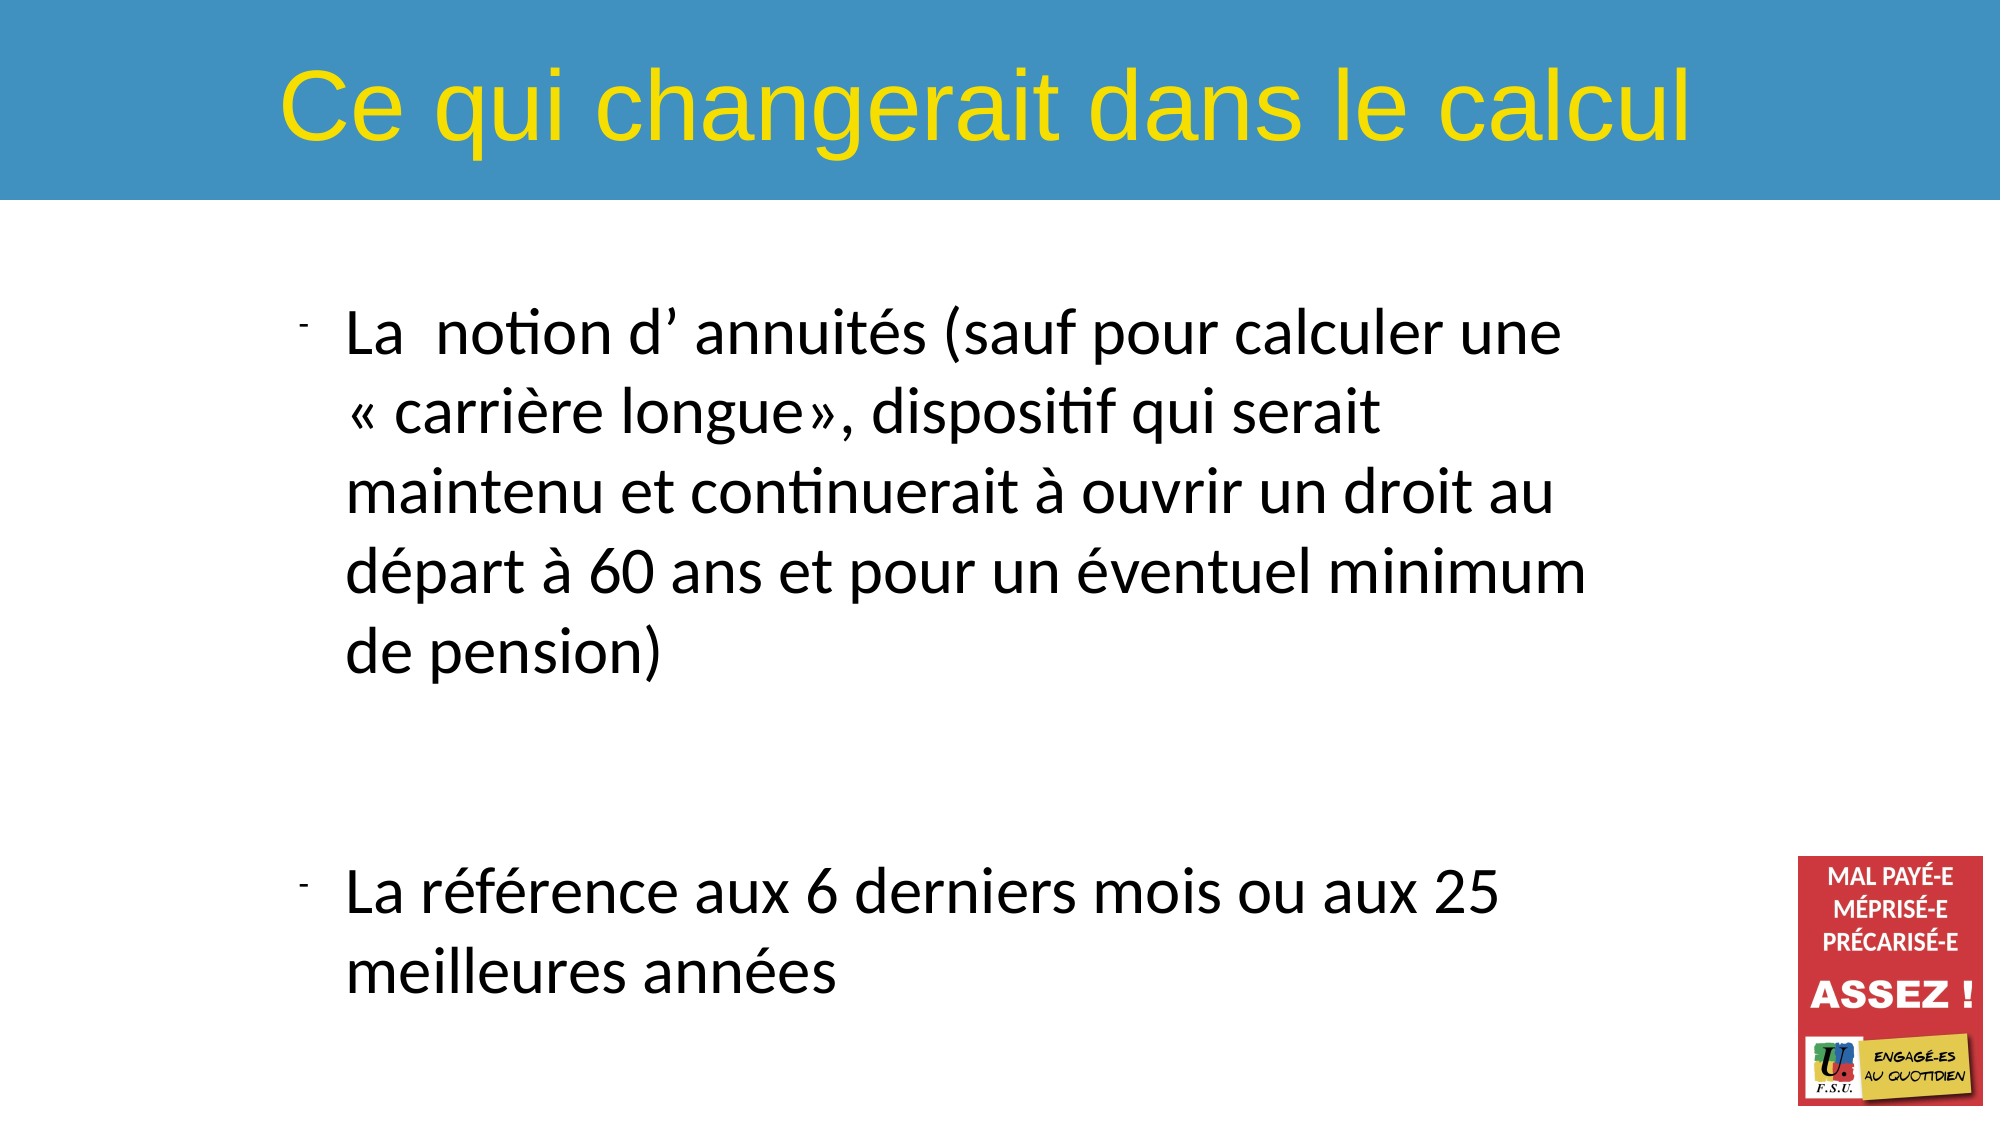

Ce qui changerait dans le calcul
La notion d’ annuités (sauf pour calculer une « carrière longue», dispositif qui serait maintenu et continuerait à ouvrir un droit au départ à 60 ans et pour un éventuel minimum de pension)
La référence aux 6 derniers mois ou aux 25 meilleures années